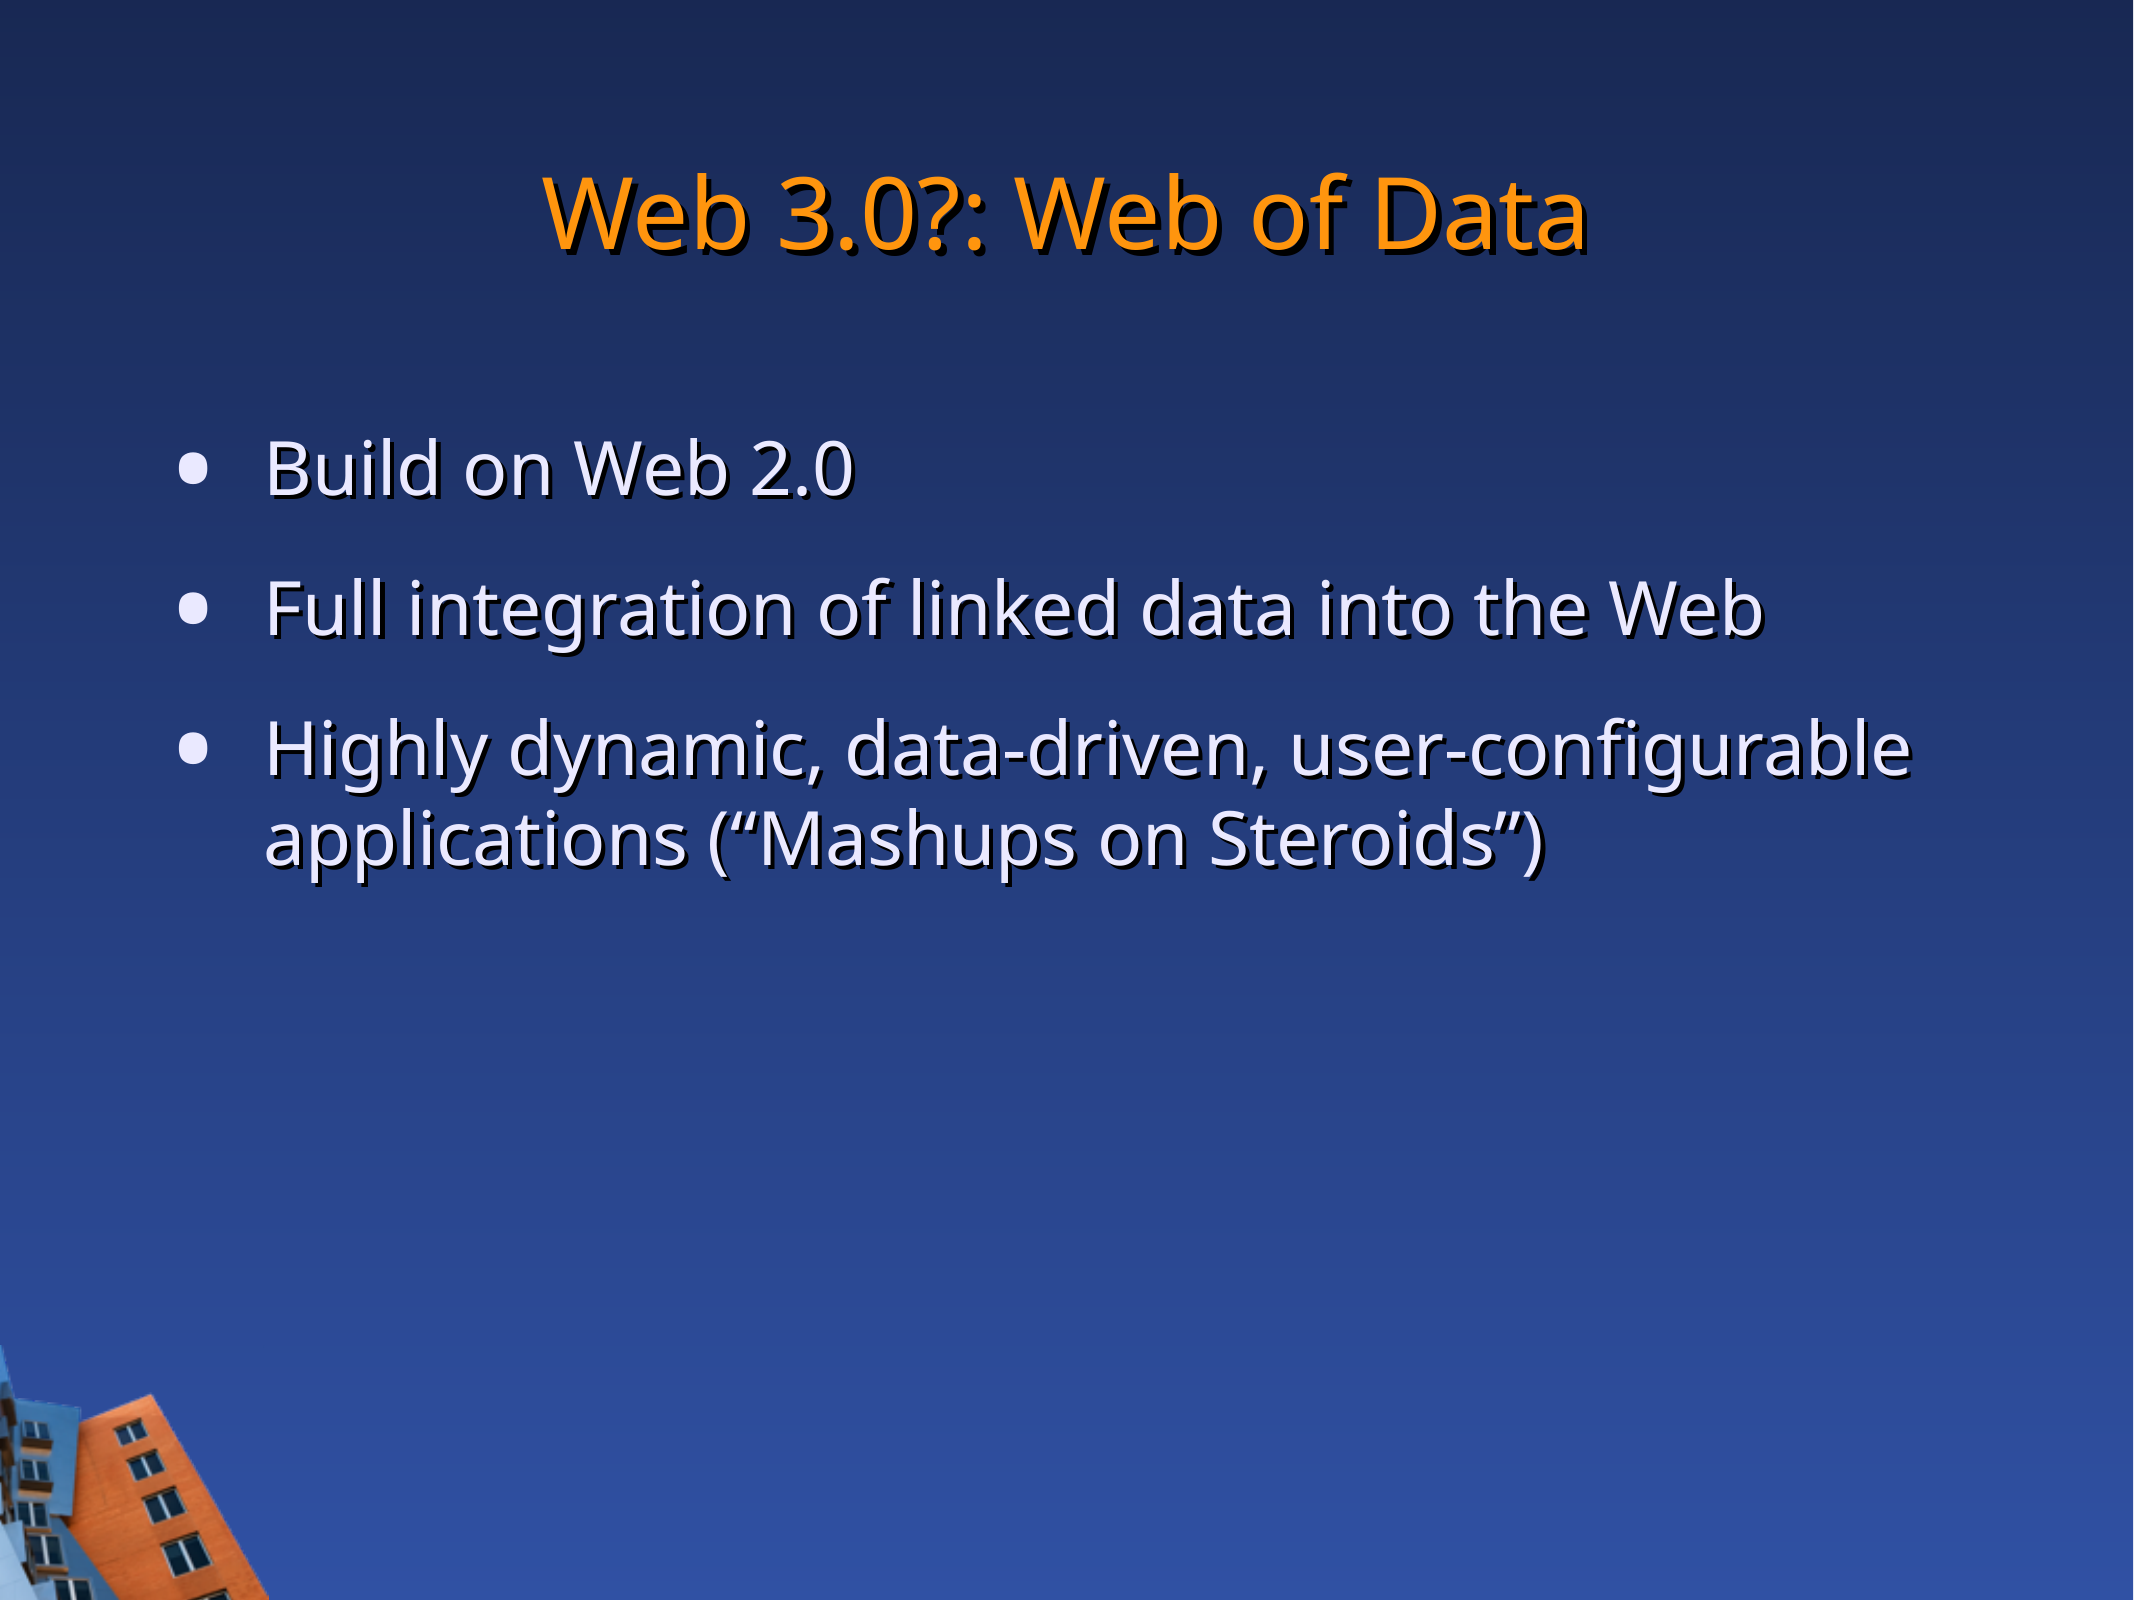

# Web 3.0?: Web of Data
Build on Web 2.0
Full integration of linked data into the Web
Highly dynamic, data-driven, user-configurable applications (“Mashups on Steroids”)